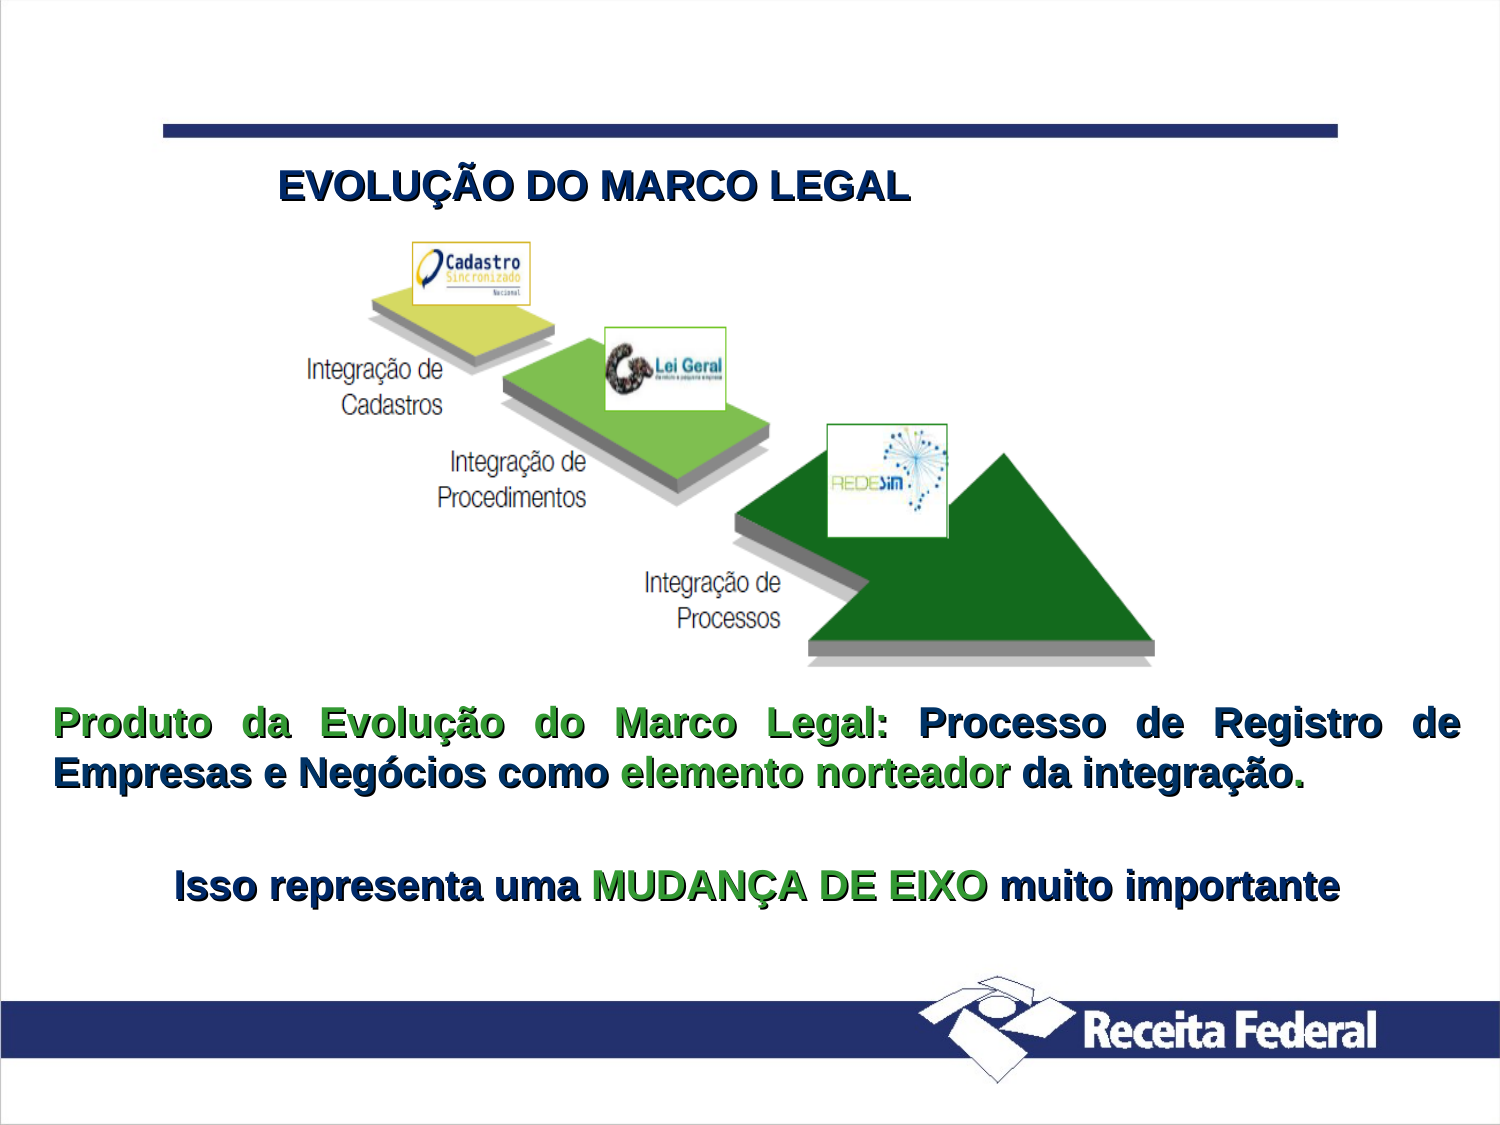

EVOLUÇÃO DO MARCO LEGAL
Produto da Evolução do Marco Legal: Processo de Registro de Empresas e Negócios como elemento norteador da integração.
Isso representa uma MUDANÇA DE EIXO muito importante